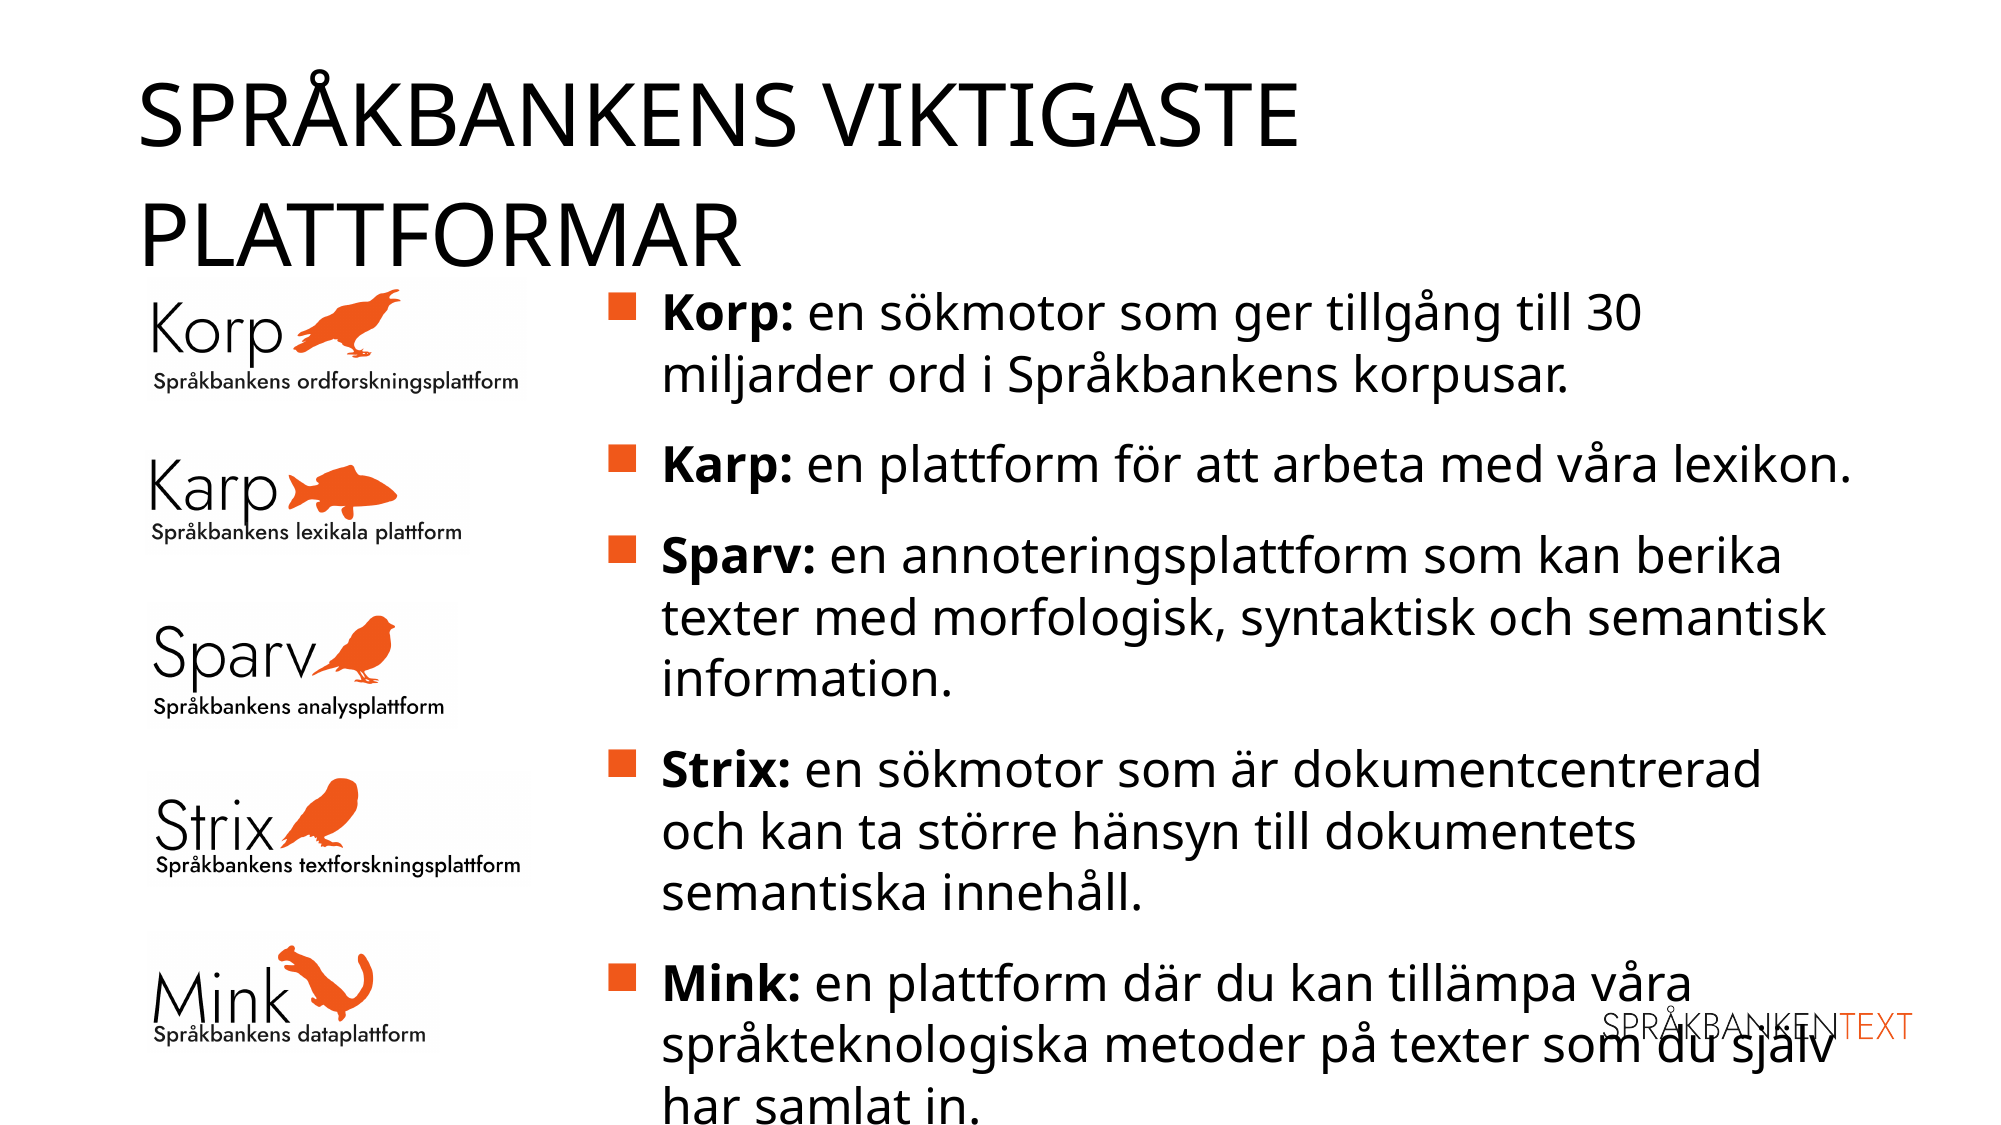

# Språkbankens viktigaste plattformar
Korp: en sökmotor som ger tillgång till 30 miljarder ord i Språkbankens korpusar.
Karp: en plattform för att arbeta med våra lexikon.
Sparv: en annoteringsplattform som kan berika texter med morfologisk, syntaktisk och semantisk information.
Strix: en sökmotor som är dokumentcentrerad och kan ta större hänsyn till dokumentets semantiska innehåll.
Mink: en plattform där du kan tillämpa våra språkteknologiska metoder på texter som du själv har samlat in.